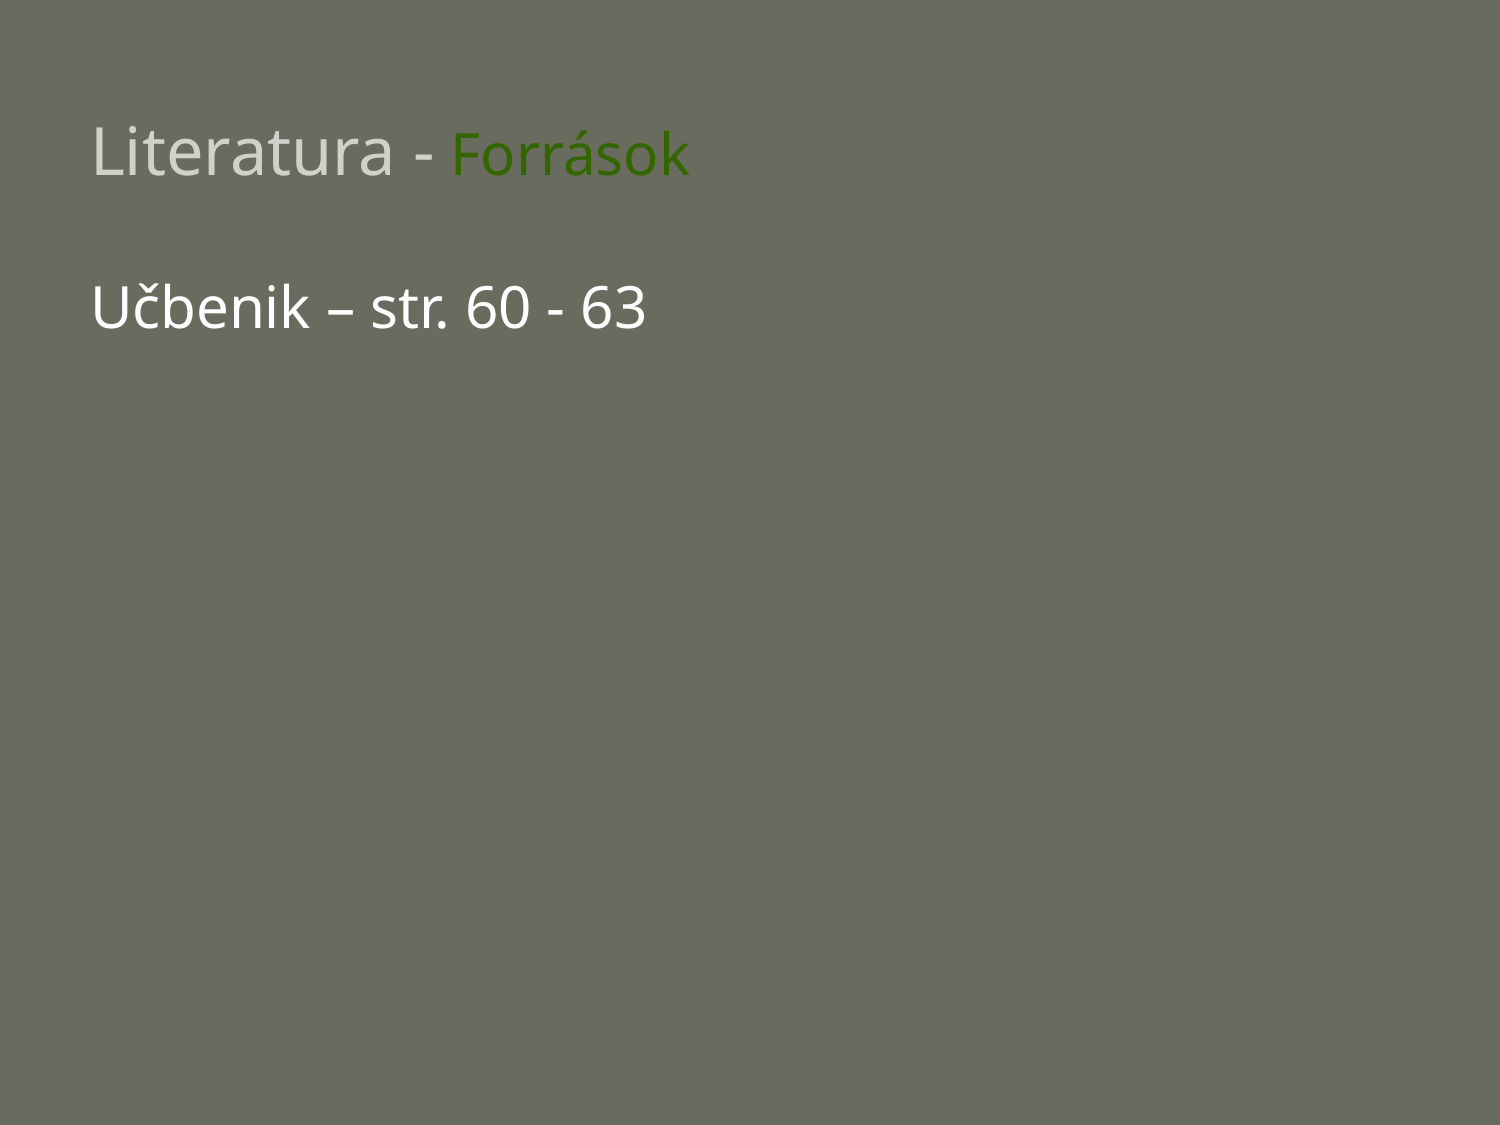

# Literatura - Források
Učbenik – str. 60 - 63